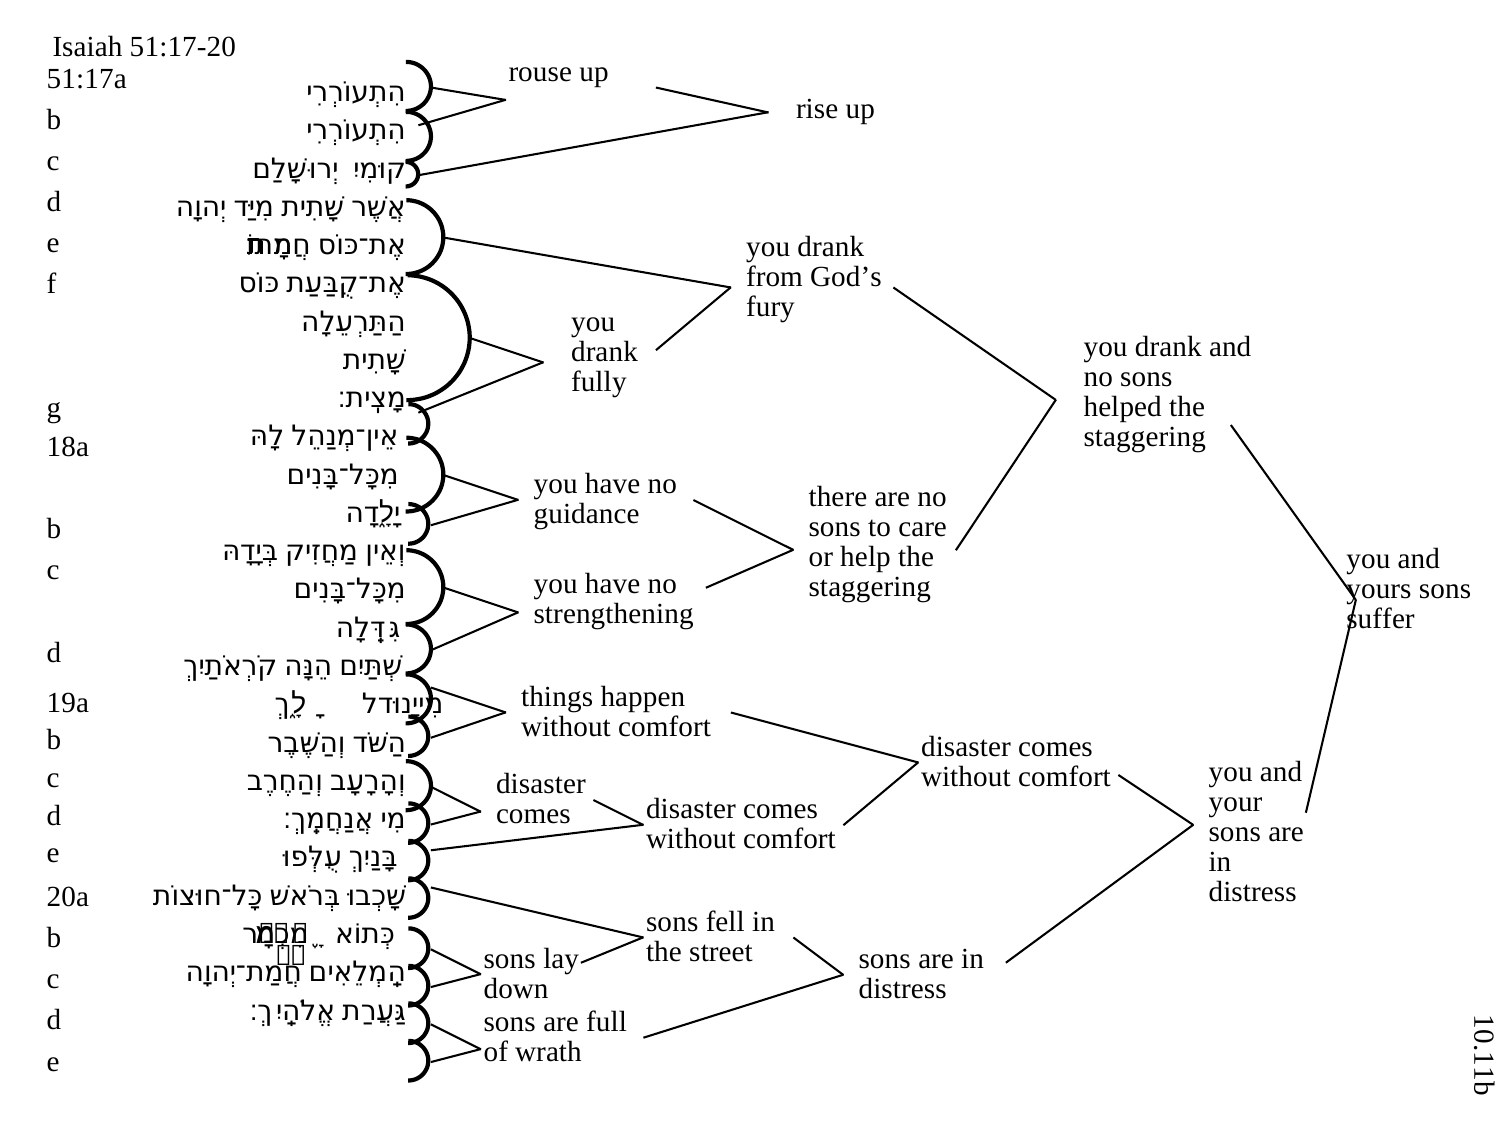

Isaiah 51:17-20
rouse up
51:17a
b
c
d
e
f
g
הִתְעוֹרְרִי
הִתְעוֹרְרִי
קוּמִיִ יְרוּשָׁלַם
אֲשֶׁר שָׁתִית מִיַּד יְהוָה
אֶת־כּוֹס חֲמָת֑וֹ
אֶת־קֻבַּעַת כּוֹס
הַתַּרְעֵלָה
שָׁתִית
 מָצִֽית׃
 אֵין־מְנַהֵל לָהּ
מִכָּל־בָּנִים
יָלָ֑דָה
וְאֵין מַחֲזִיק בְּיָדָהּ
מִכָּל־בָּנִים
גִּדֵּֽלָה
שְׁתַּיִם הֵנָּה קֹרְאֹתַיִךְ
מִי יָנוּד לָ֑ךְ
הַשֹּׁד וְהַשֶּׁבֶר
וְהָרָעָב וְהַחֶרֶב
מִי אֲנַחֲמֵֽךְ׃
בָּנַיִךְ עֻלְּפוּ
שָׁכְבוּ בְּרֹאשׁ כָּל־חוּצוֹת
כְּתוֹא מִכְמָ֪ר
הַֽמְלֵאִים חֲמַת־יְהוָה
גַּעֲרַת אֱלֹהַֽיִךְ׃
rise up
you drank from God’s fury
you drank fully
you drank and no sons helped the staggering
18a
b
c
d
you have no guidance
there are no sons to care or help the staggering
you and yours sons suffer
you have no strengthening
things happen without comfort
19a
b
c
d
e
disaster comes without comfort
you and your sons are in distress
disaster comes
disaster comes without comfort
20a
b
c
d
e
sons fell in the street
sons lay down
sons are in distress
sons are full of wrath
10.11b